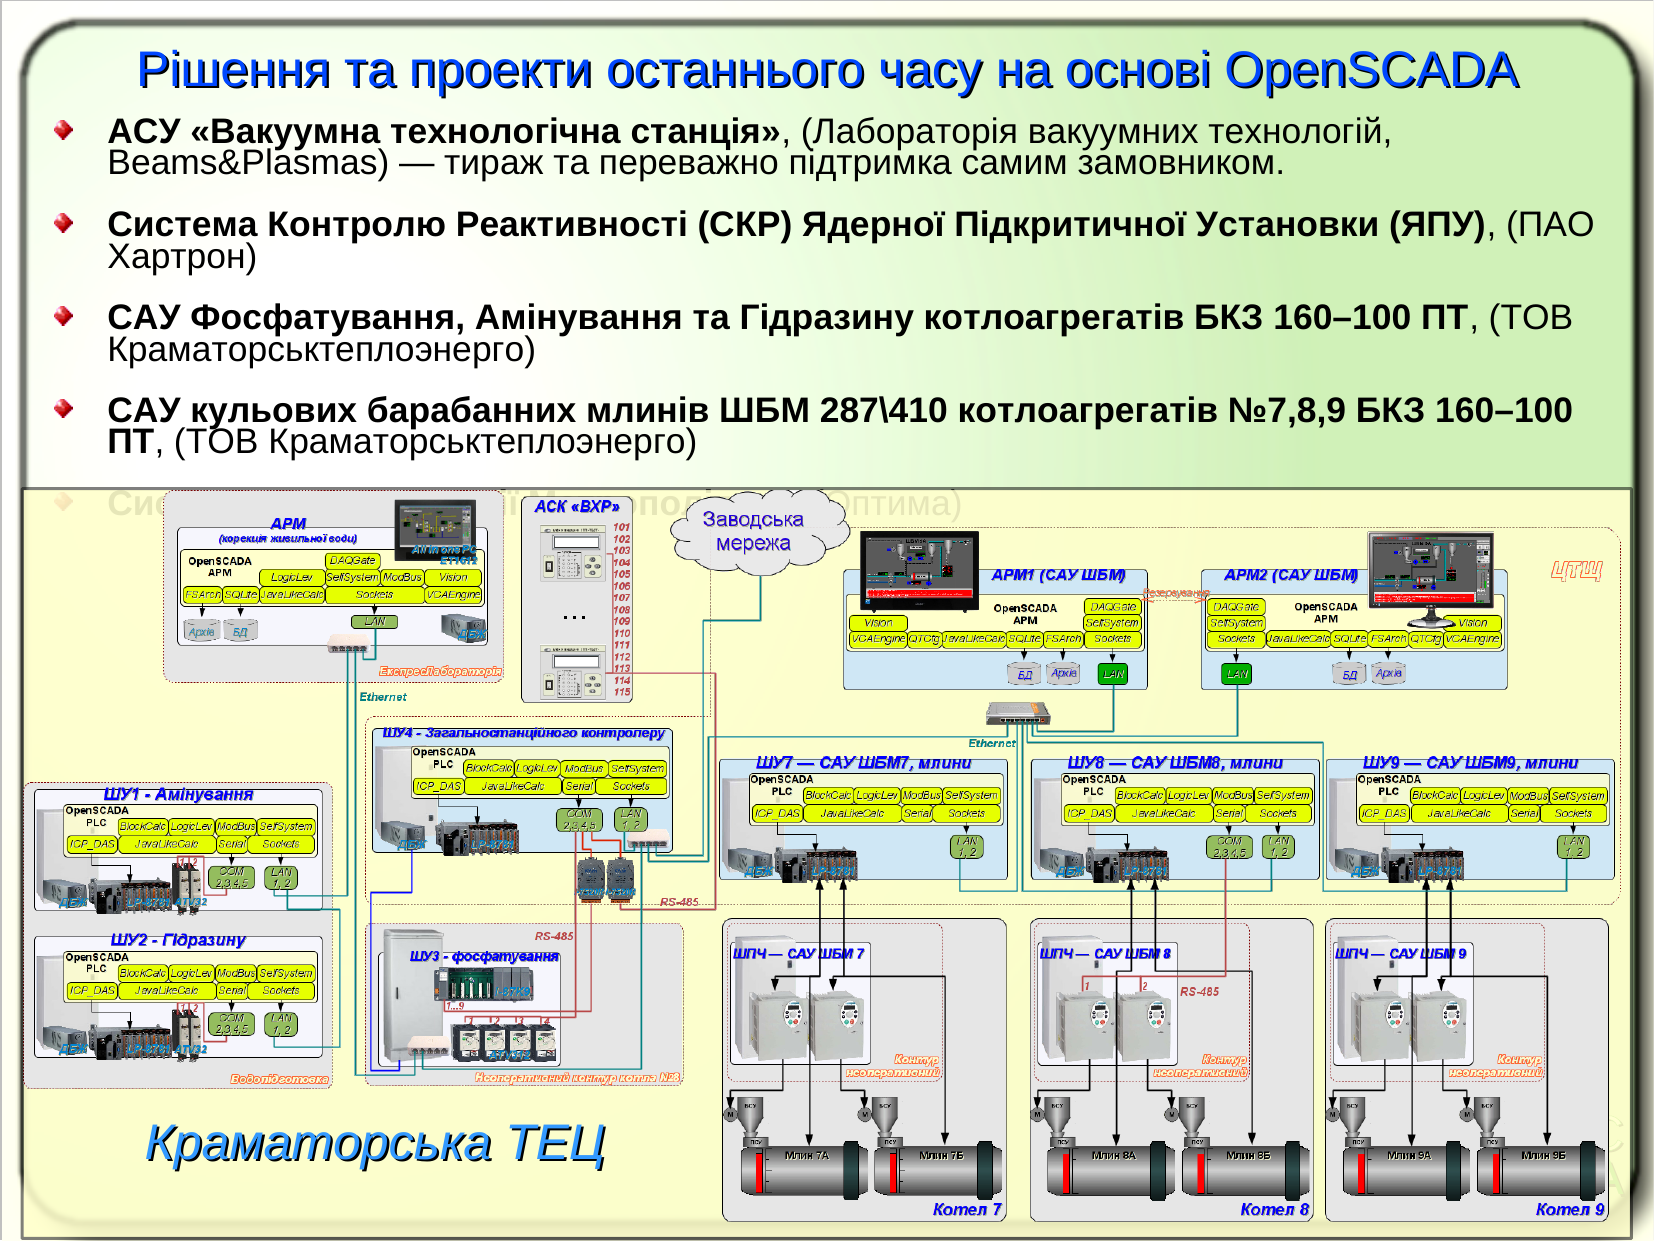

# Рішення та проекти останнього часу на основі OpenSCADA
АСУ «Вакуумна технологічна станція», (Лабораторія вакуумних технологій, Beams&Plasmas) — тираж та переважно підтримка самим замовником.
Система Контролю Реактивності (СКР) Ядерної Підкритичної Установки (ЯПУ), (ПАО Хартрон)
САУ Фосфатування, Амінування та Гідразину котлоагрегатів БКЗ 160–100 ПТ, (ТОВ Краматорськтеплоэнерго)
САУ кульових барабанних млинів ШБМ 287\410 котлоагрегатів №7,8,9 БКЗ 160–100 ПТ, (ТОВ Краматорськтеплоэнерго)
Система Автоматизації Метрополітену, (Оптима)
Краматорська ТЕЦ